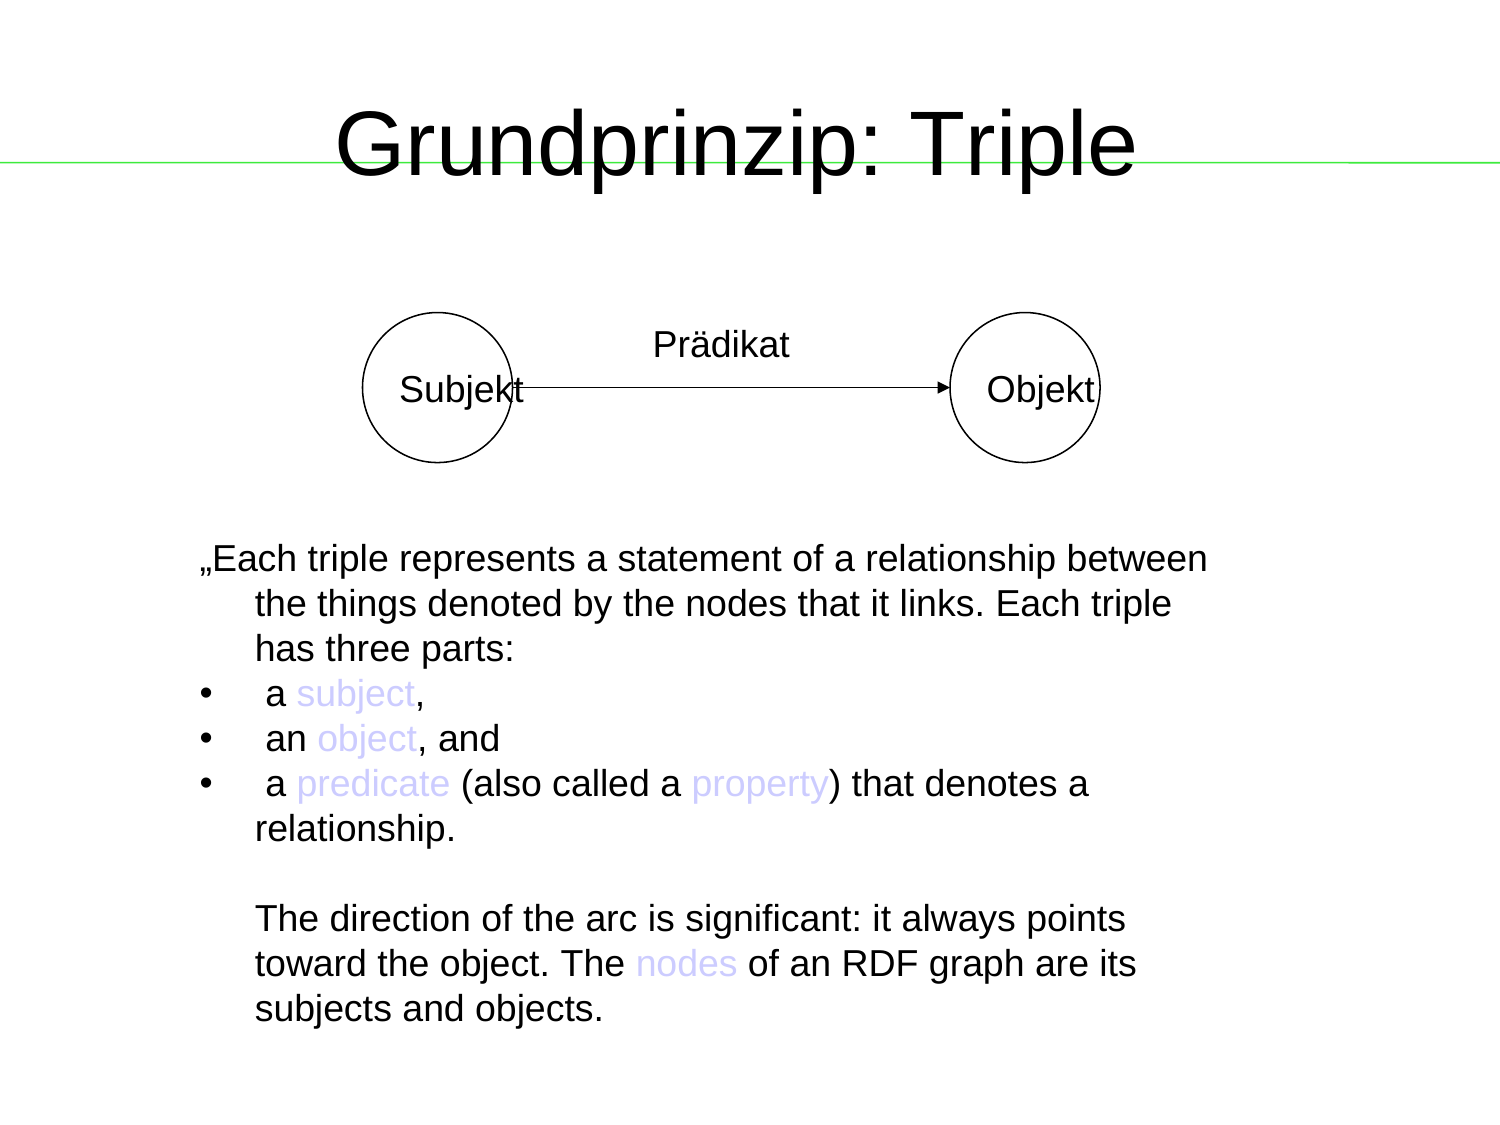

# Grundprinzip: Triple
Subjekt
Prädikat
Objekt
„Each triple represents a statement of a relationship between the things denoted by the nodes that it links. Each triple has three parts:
 a subject,
 an object, and
 a predicate (also called a property) that denotes a relationship.
The direction of the arc is significant: it always points toward the object. The nodes of an RDF graph are its subjects and objects.